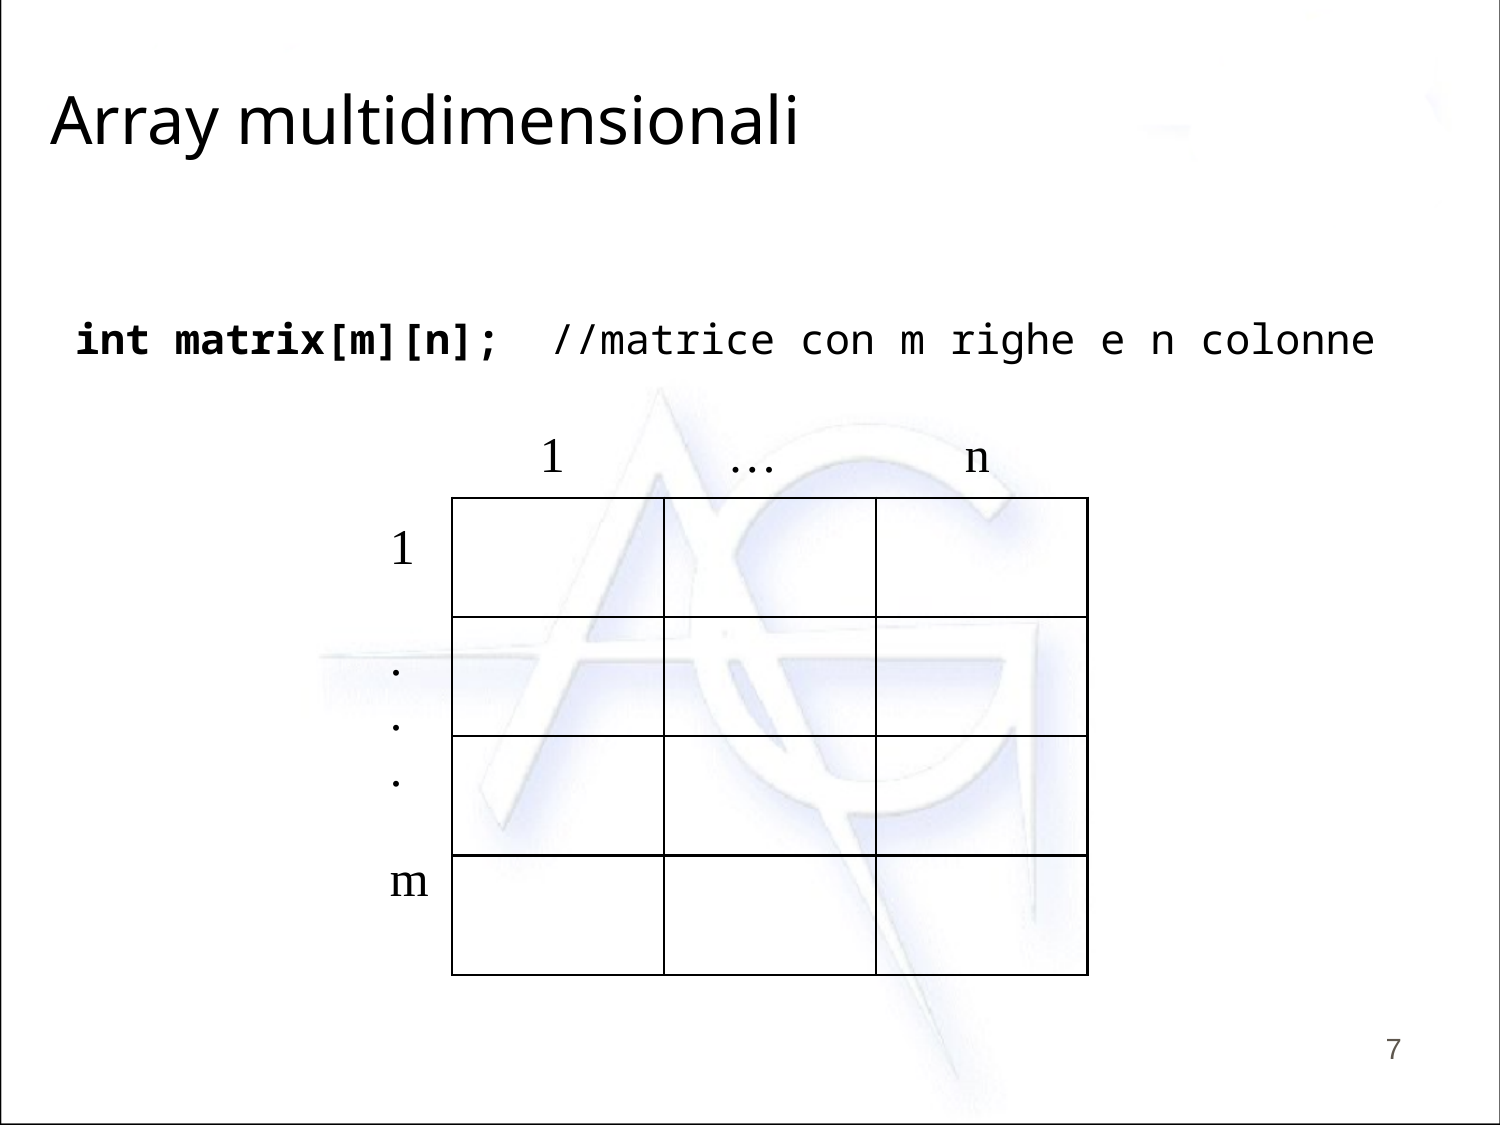

# Array multidimensionali
int matrix[m][n]; //matrice con m righe e n colonne
1 … n
| | | |
| --- | --- | --- |
| | | |
| | | |
| | | |
1
.
.
.
m
7